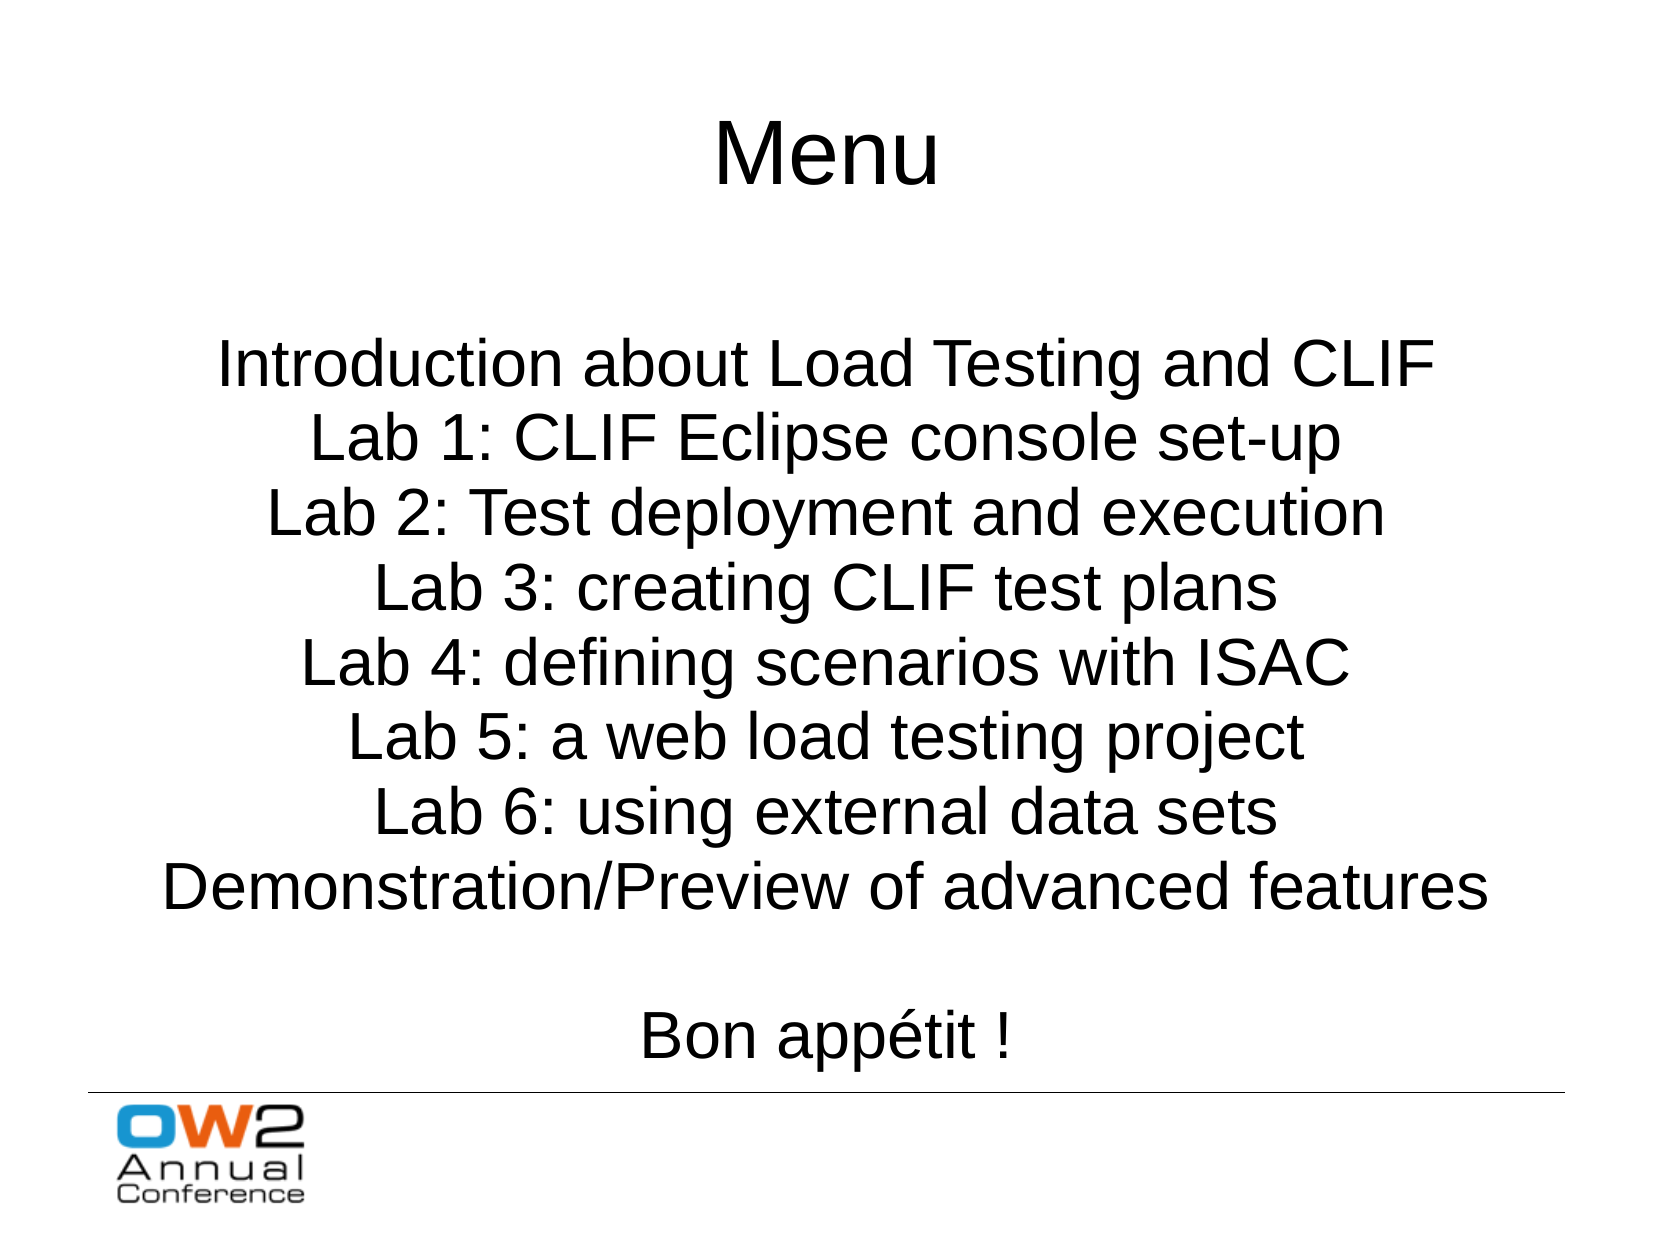

# Menu
Introduction about Load Testing and CLIF
Lab 1: CLIF Eclipse console set-up
Lab 2: Test deployment and execution
Lab 3: creating CLIF test plans
Lab 4: defining scenarios with ISAC
Lab 5: a web load testing project
Lab 6: using external data sets
Demonstration/Preview of advanced features
Bon appétit !